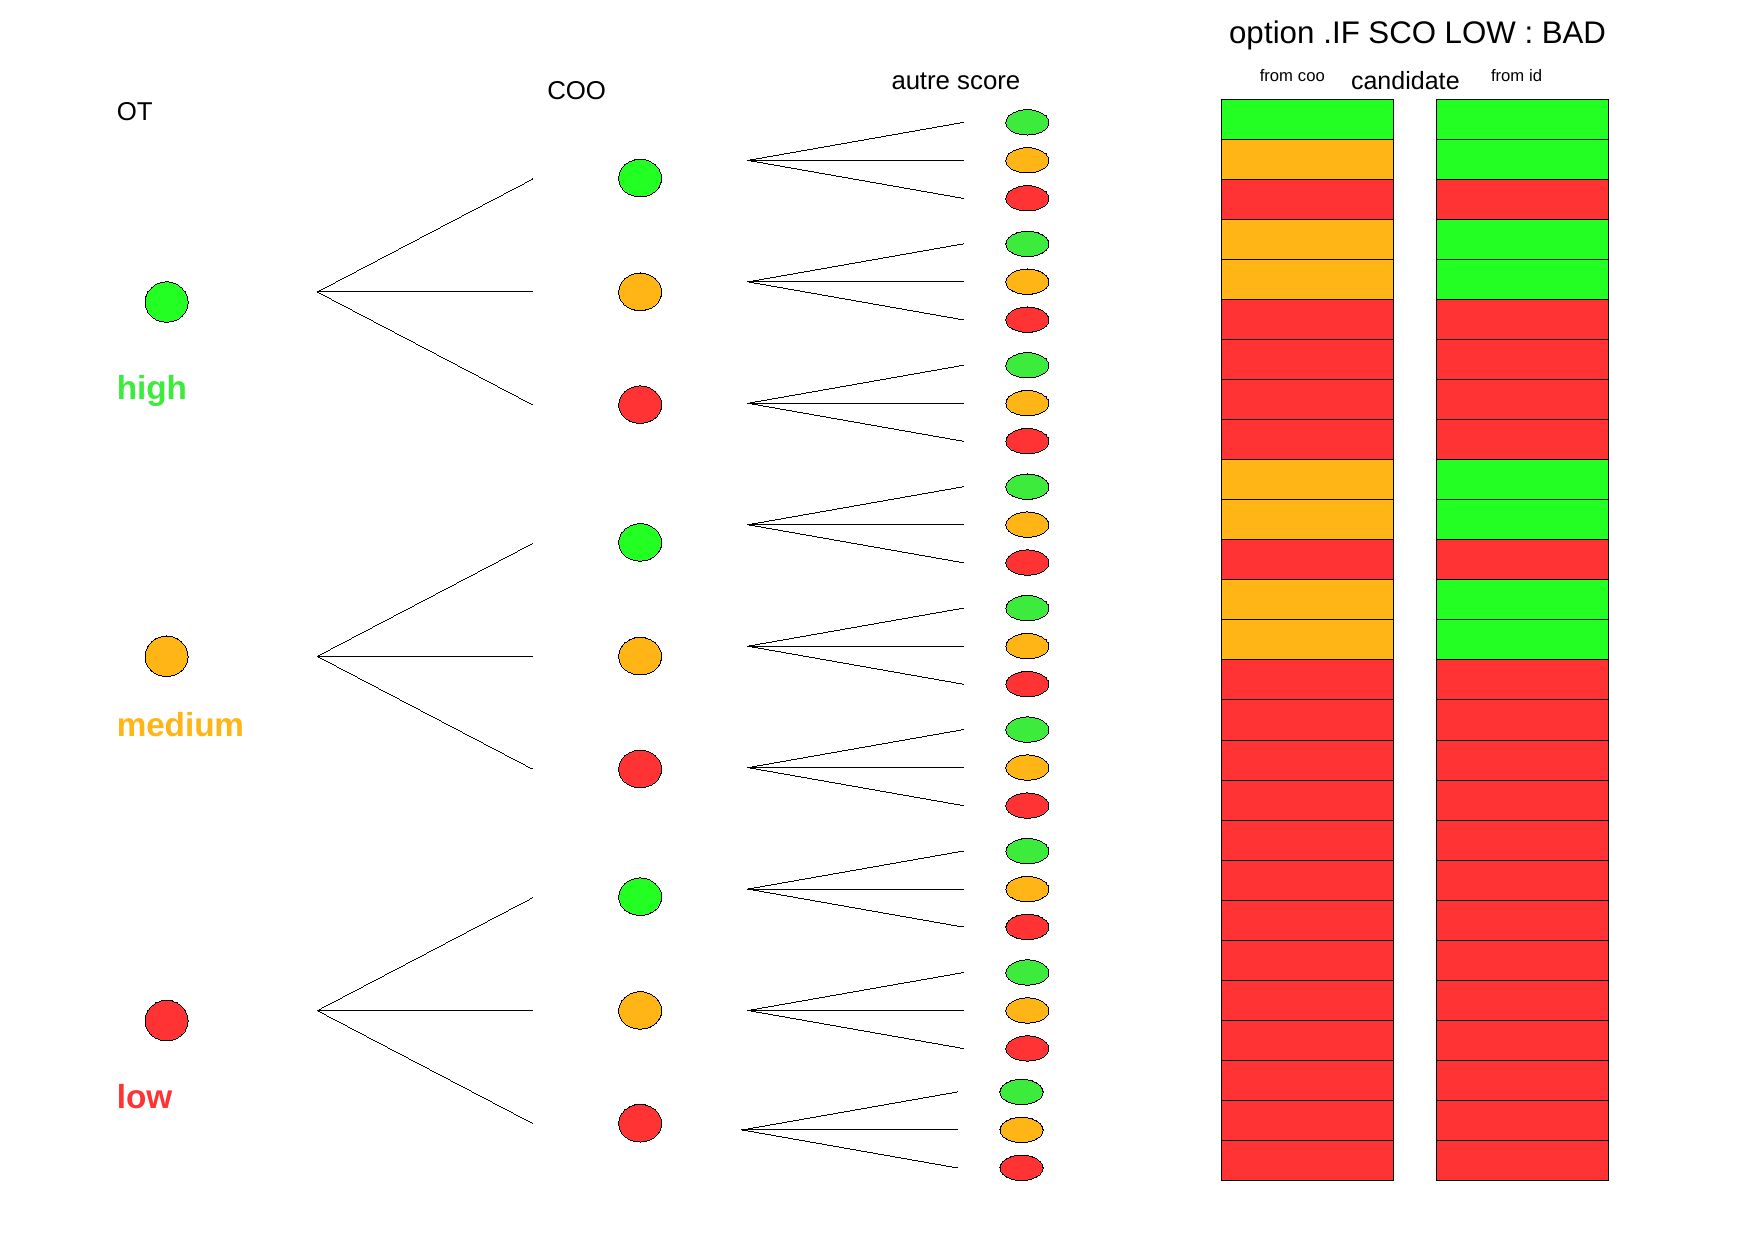

option .IF SCO LOW : BAD
from coo
candidate
from id
autre score
COO
OT
high
medium
low